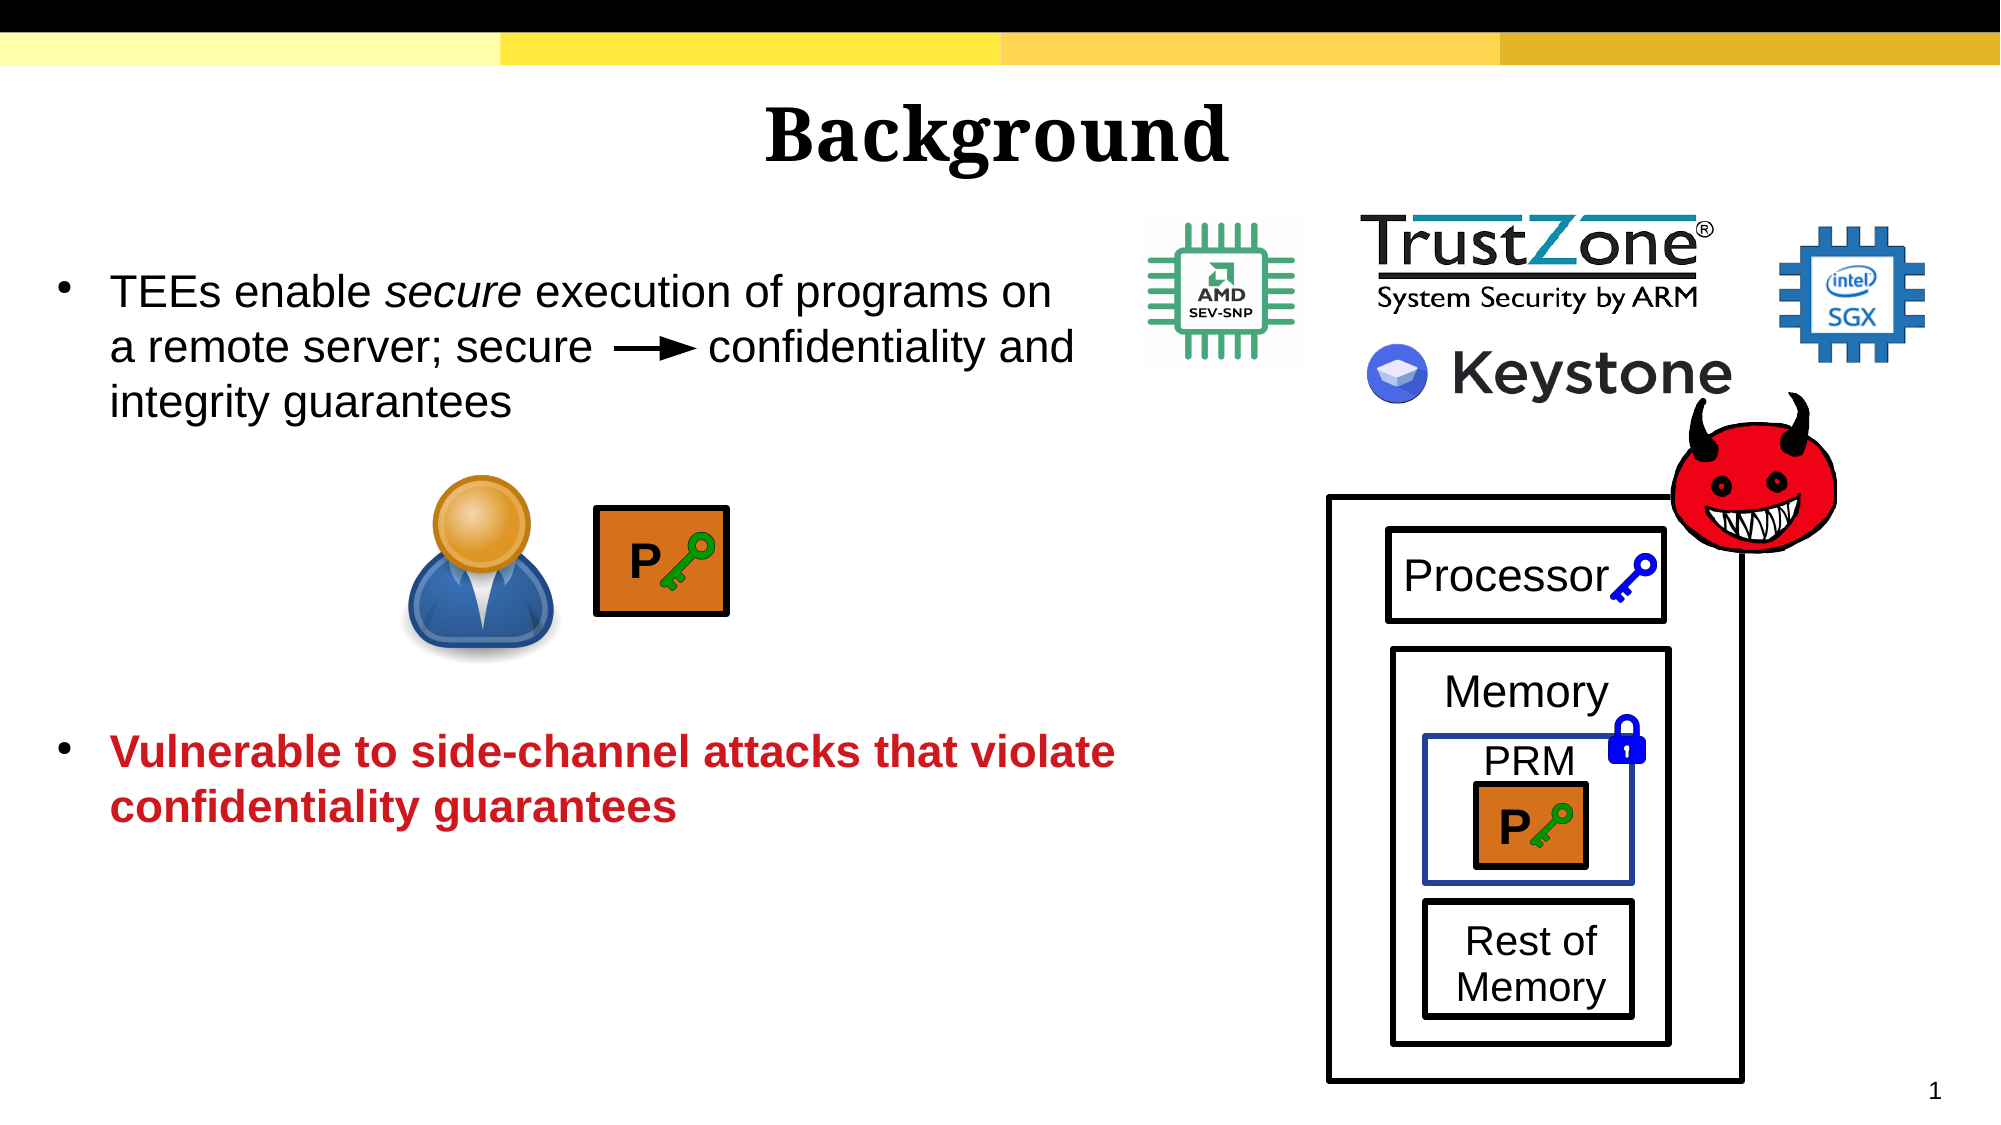

Background
TEEs enable secure execution of programs on a remote server; secure confidentiality and integrity guarantees
P
Processor
Memory
# Vulnerable to side-channel attacks that violate confidentiality guarantees
PRM
P
Rest of
Memory
1